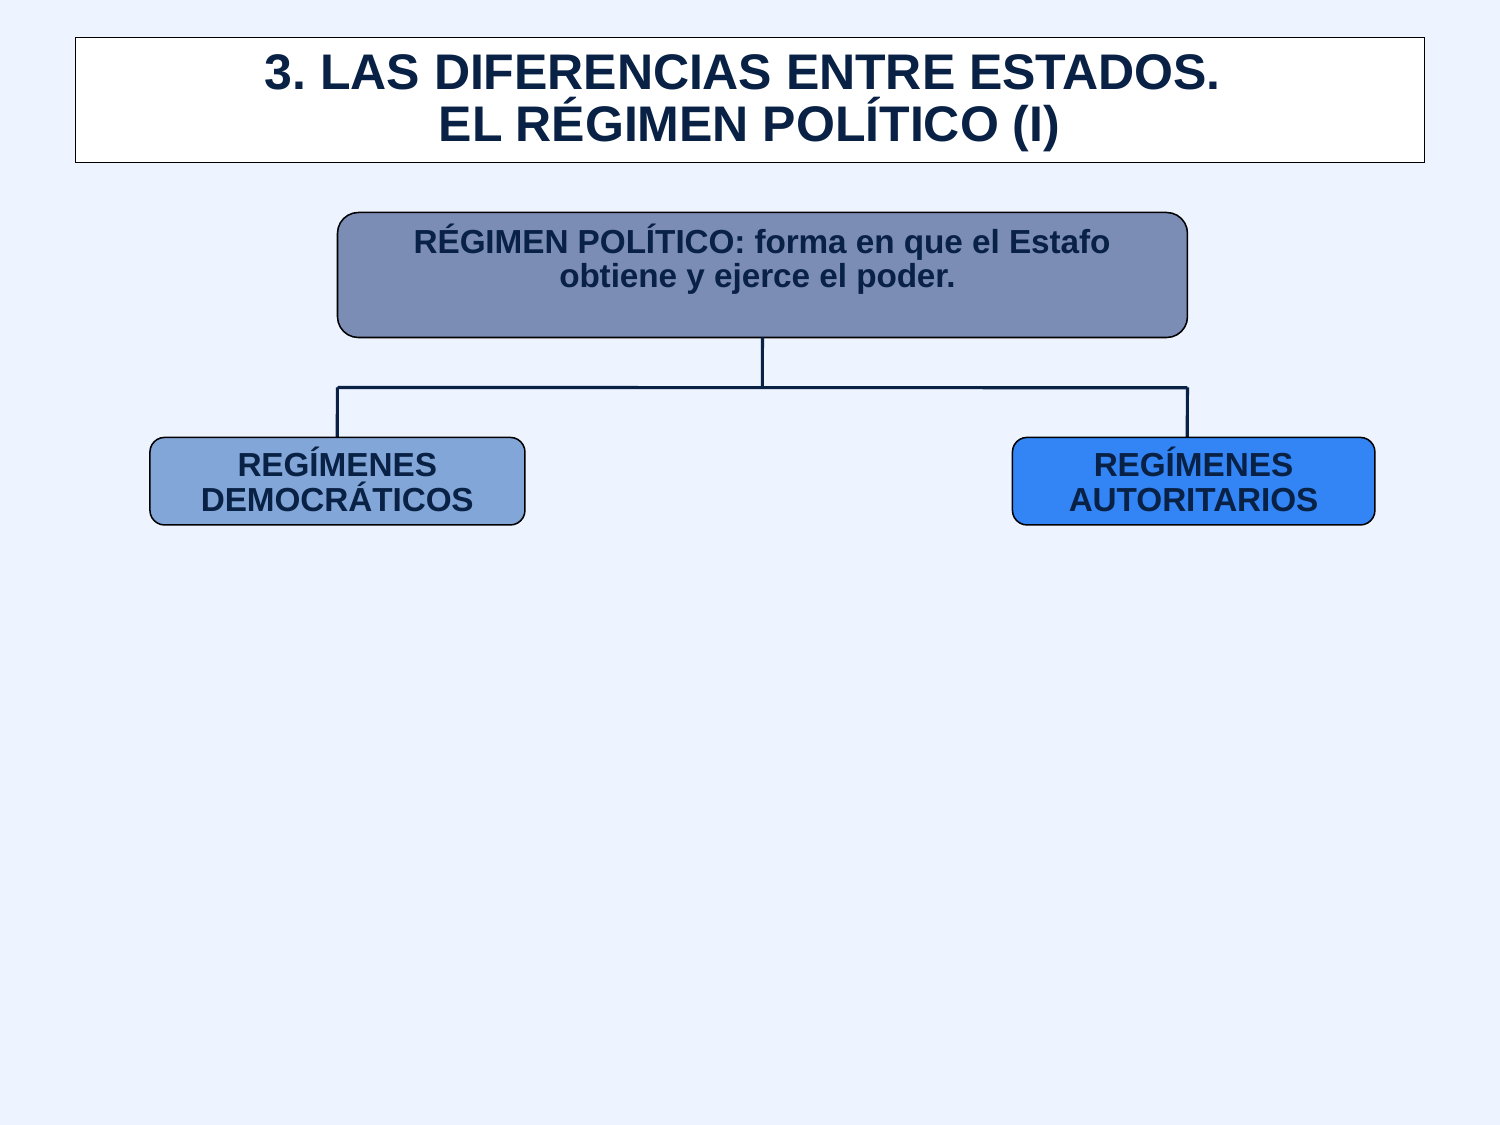

# 3. LAS DIFERENCIAS ENTRE ESTADOS. EL RÉGIMEN POLÍTICO (I)
RÉGIMEN POLÍTICO: forma en que el Estafo obtiene y ejerce el poder.
REGÍMENES DEMOCRÁTICOS
REGÍMENES AUTORITARIOS